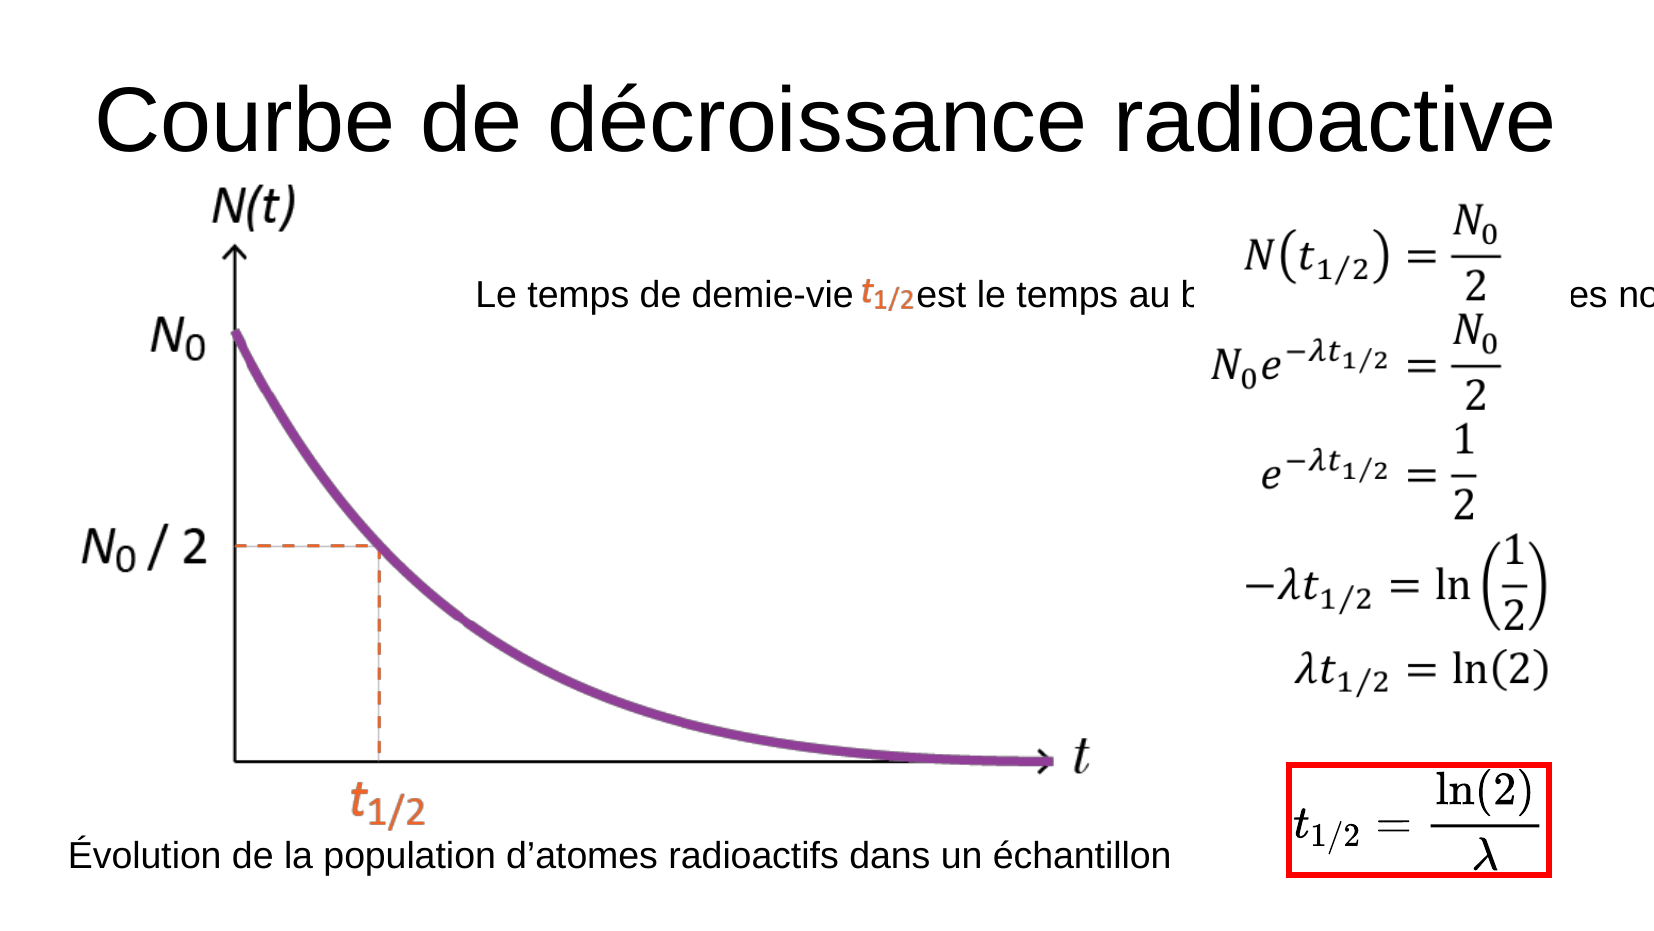

# Courbe de décroissance radioactive
Le temps de demie-vie est le temps au bout duquel la moitié des noyaux initialement présents se sont désintégrés.
Évolution de la population d’atomes radioactifs dans un échantillon